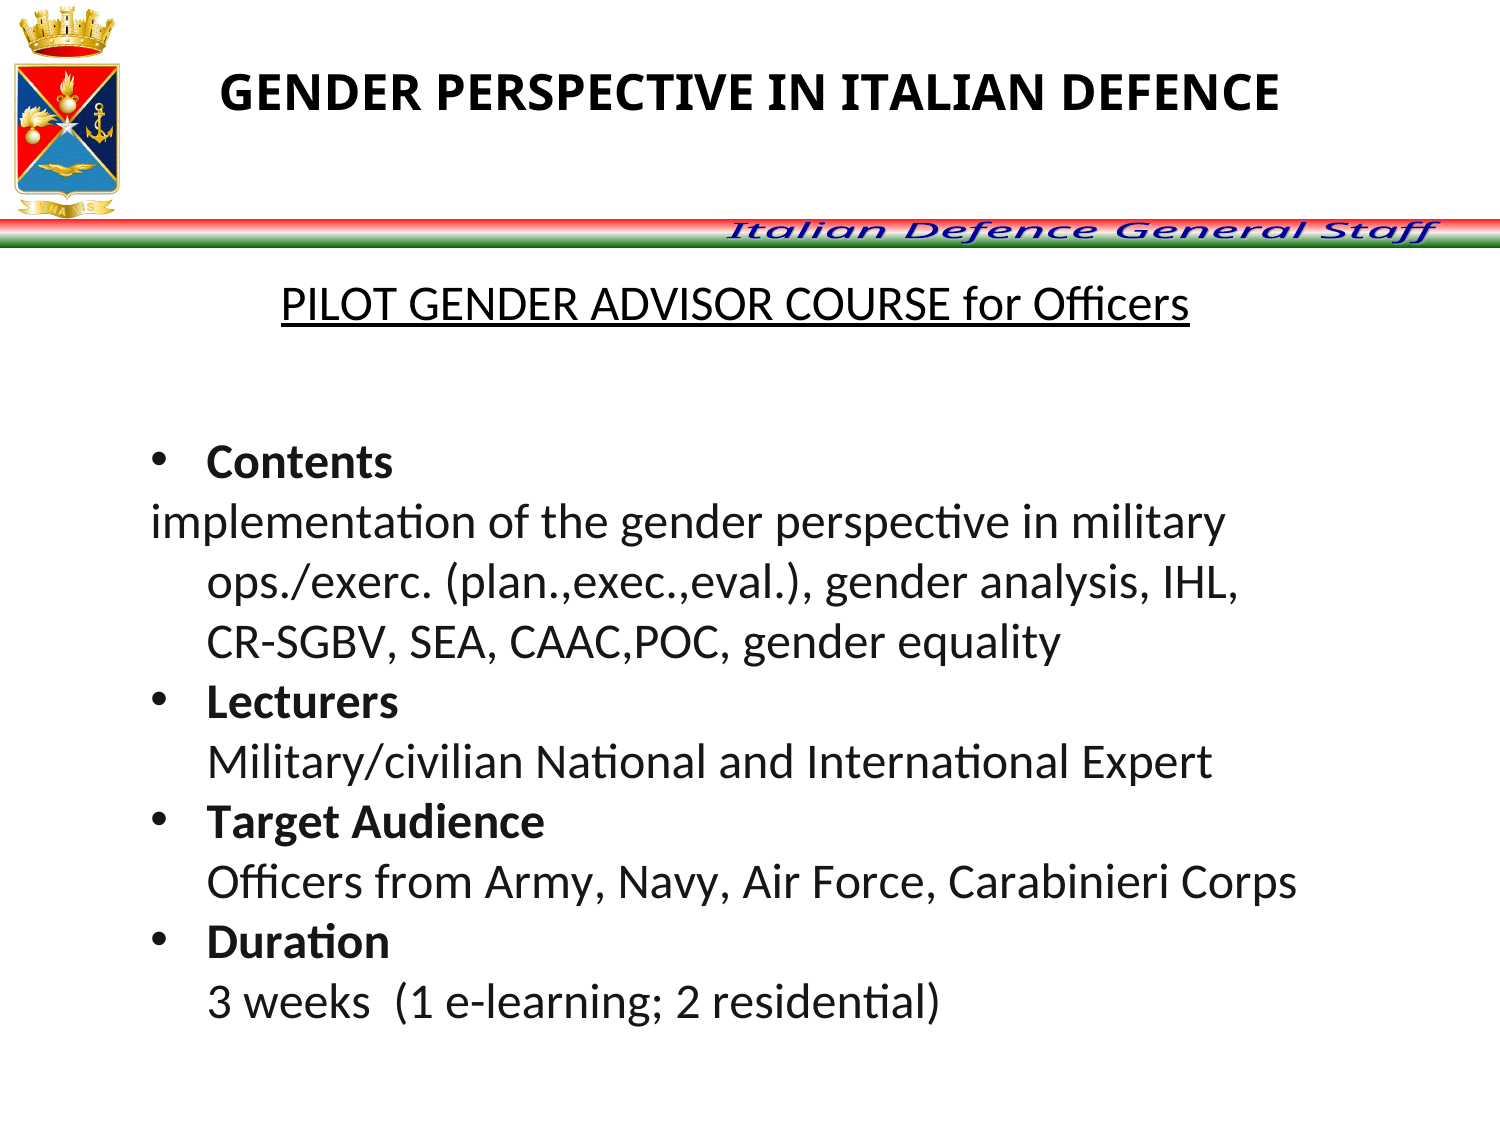

GENDER PERSPECTIVE IN ITALIAN DEFENCE
PILOT GENDER ADVISOR COURSE for Officers
Contents
implementation of the gender perspective in military ops./exerc. (plan.,exec.,eval.), gender analysis, IHL, CR-SGBV, SEA, CAAC,POC, gender equality
Lecturers
 Military/civilian National and International Expert
Target Audience
 Officers from Army, Navy, Air Force, Carabinieri Corps
Duration
 3 weeks (1 e-learning; 2 residential)